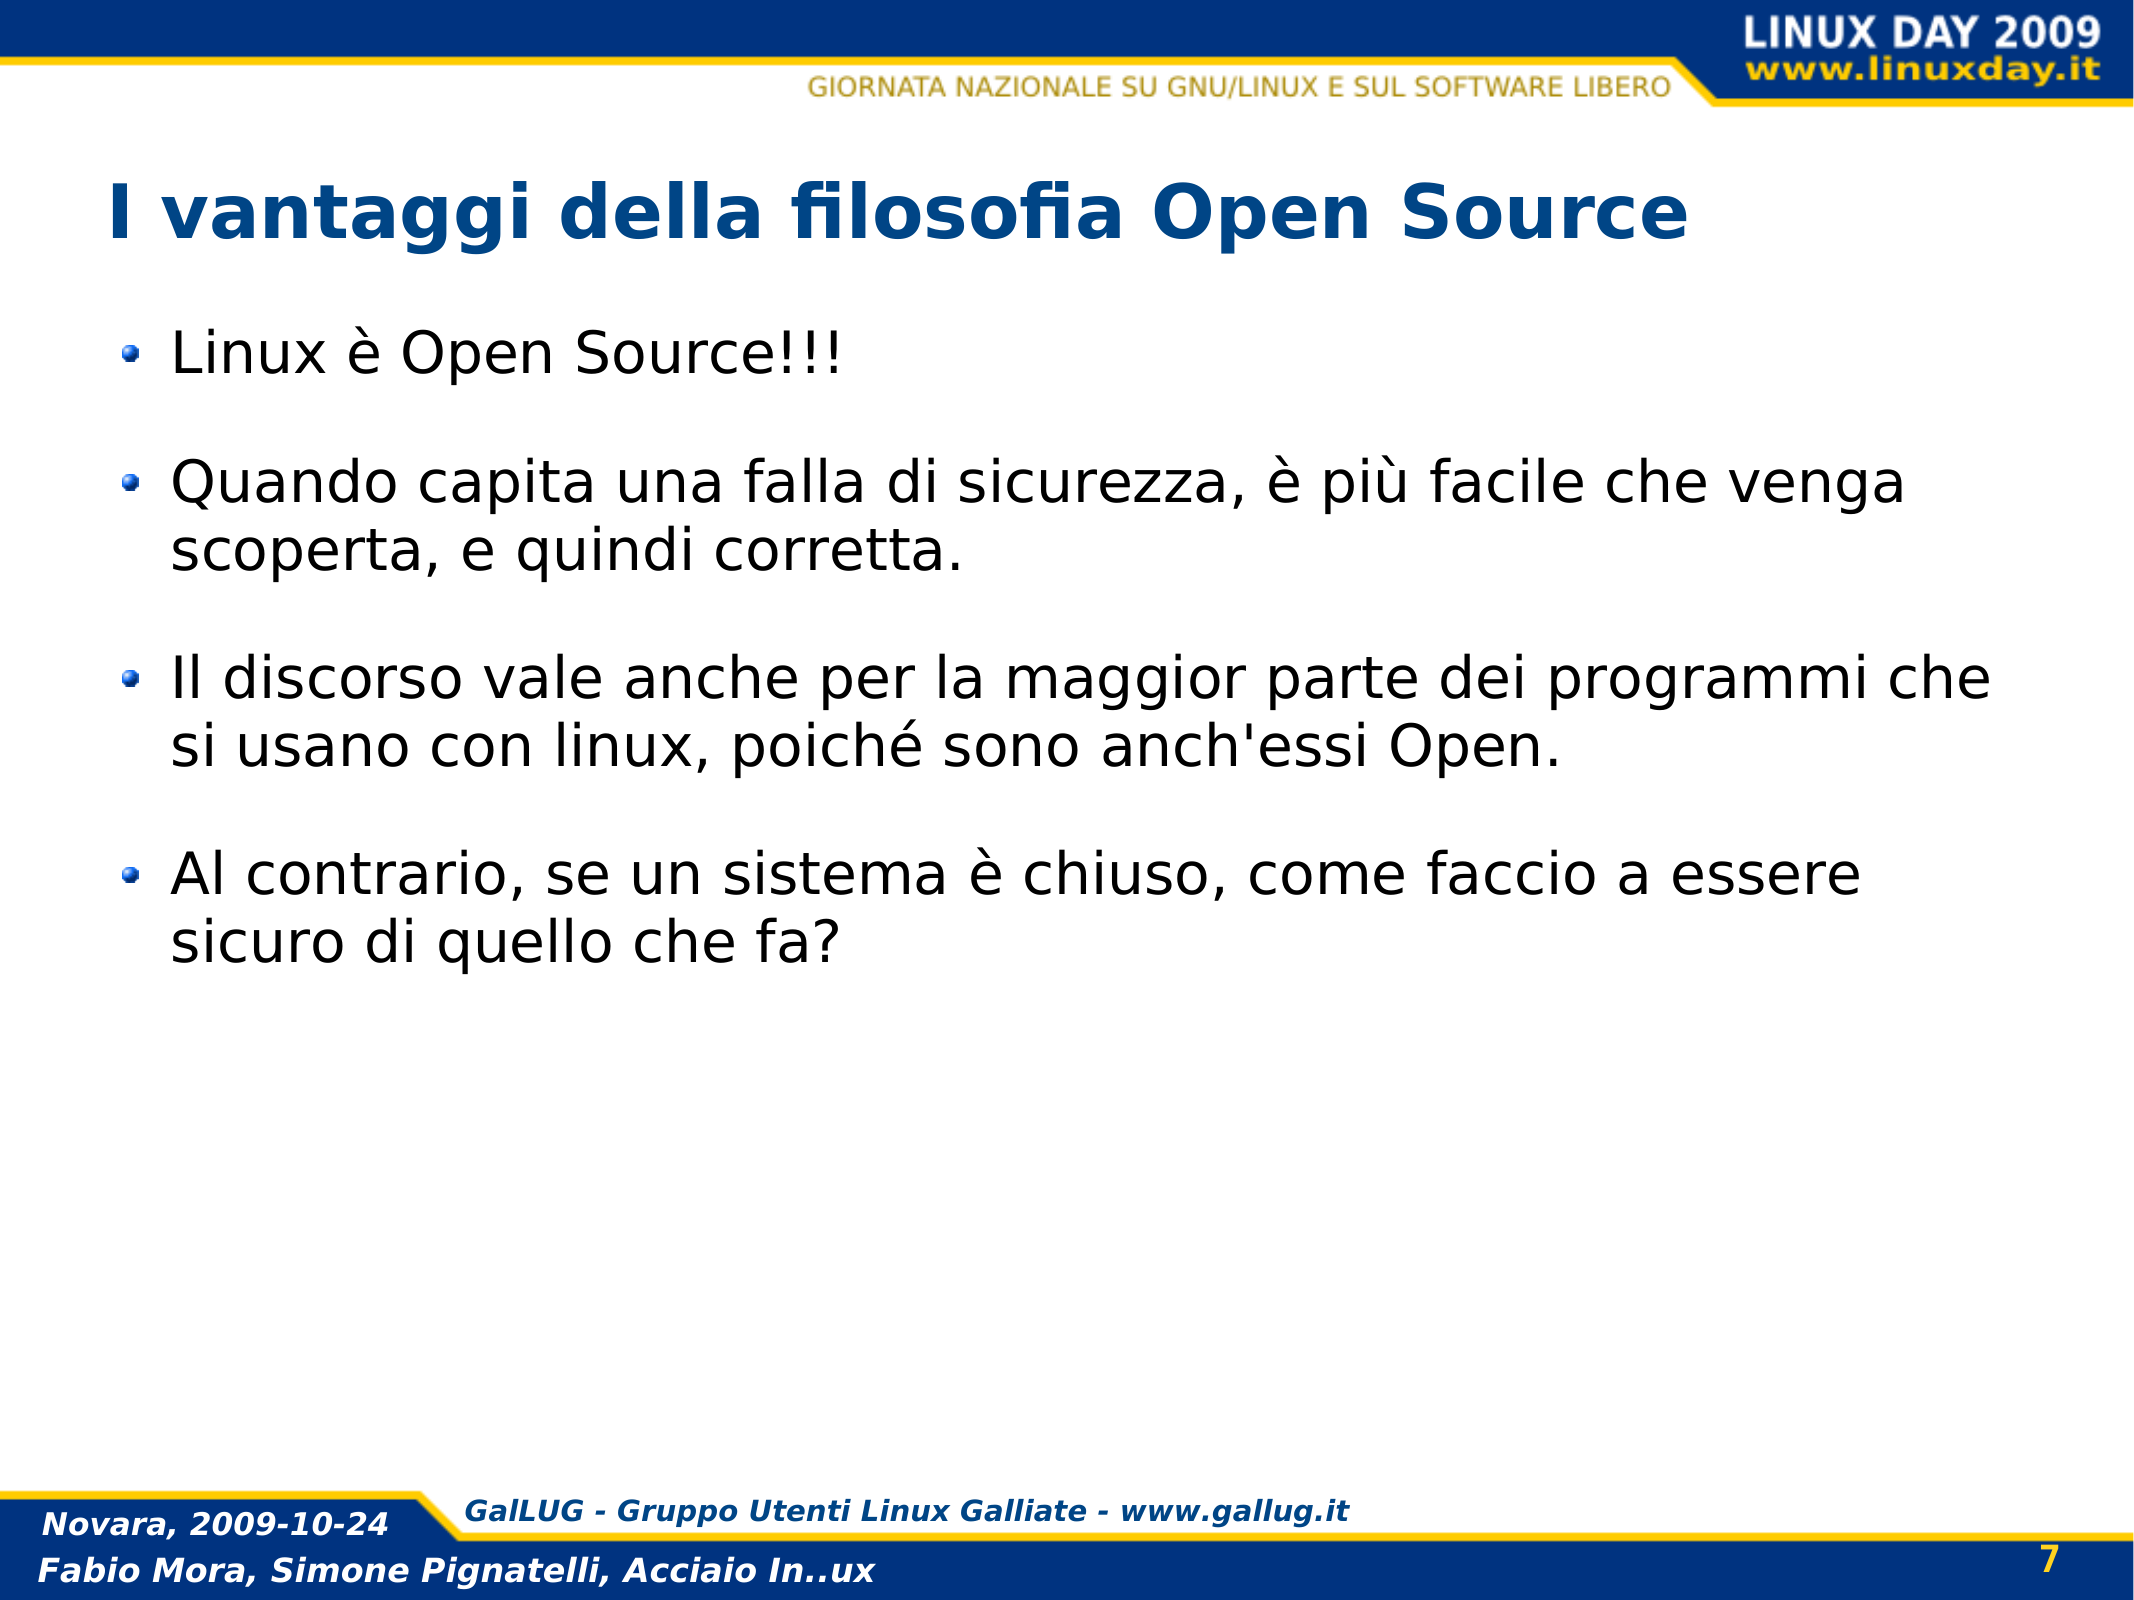

# I vantaggi della filosofia Open Source
Linux è Open Source!!!
Quando capita una falla di sicurezza, è più facile che venga scoperta, e quindi corretta.
Il discorso vale anche per la maggior parte dei programmi che si usano con linux, poiché sono anch'essi Open.
Al contrario, se un sistema è chiuso, come faccio a essere sicuro di quello che fa?